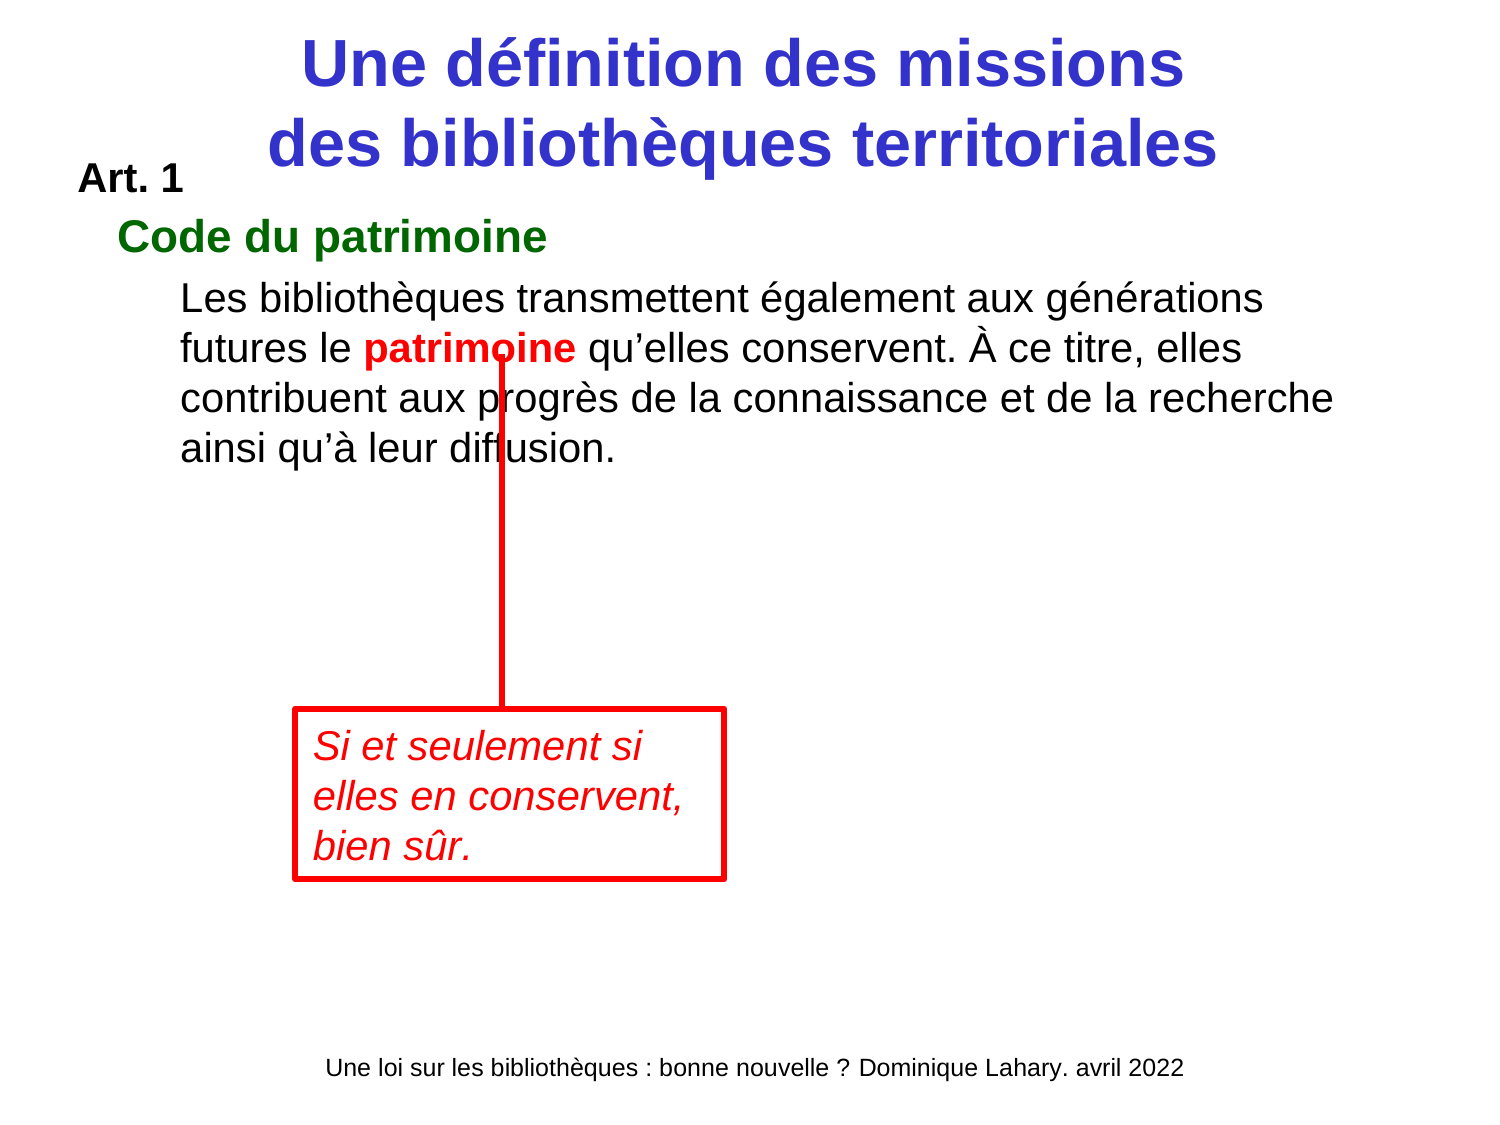

Une définition des missions
des bibliothèques territoriales
Art. 1
Code du patrimoine
	Les bibliothèques transmettent également aux générations futures le patrimoine qu’elles conservent. À ce titre, elles contribuent aux progrès de la connaissance et de la recherche ainsi qu’à leur diffusion.
Si et seulement si elles en conservent, bien sûr.
Une loi sur les bibliothèques : bonne nouvelle ? Dominique Lahary. avril 2022